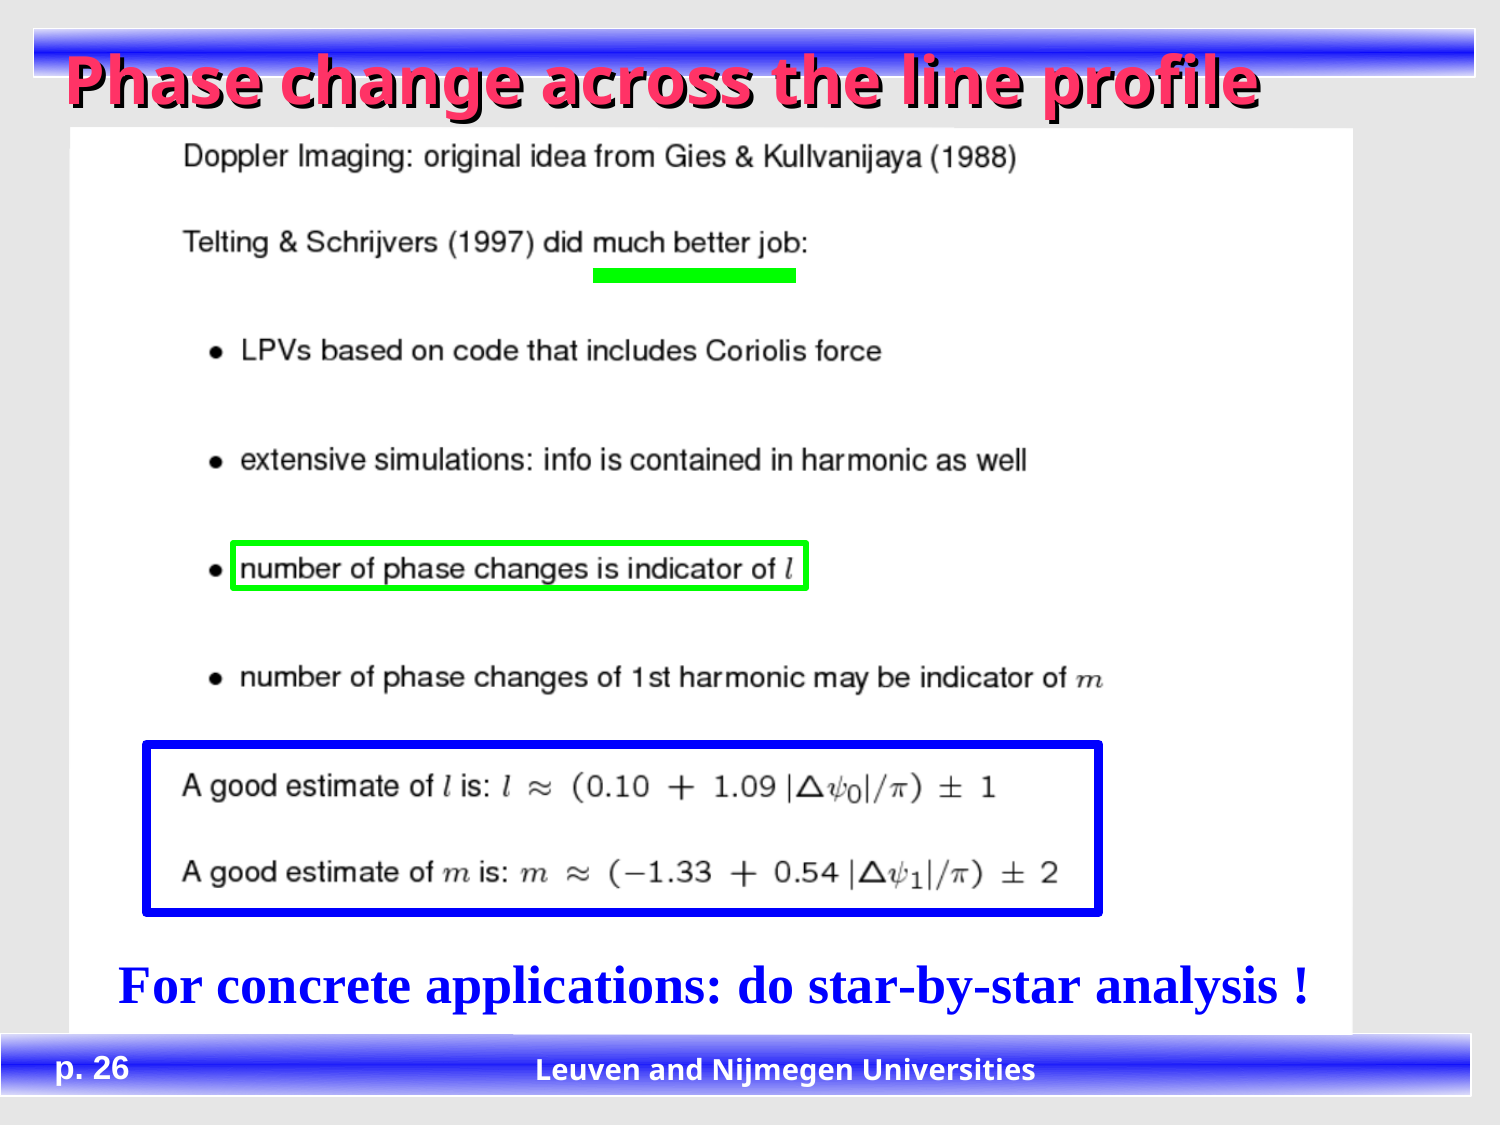

# Phase change across the line profile
For concrete applications: do star-by-star analysis !